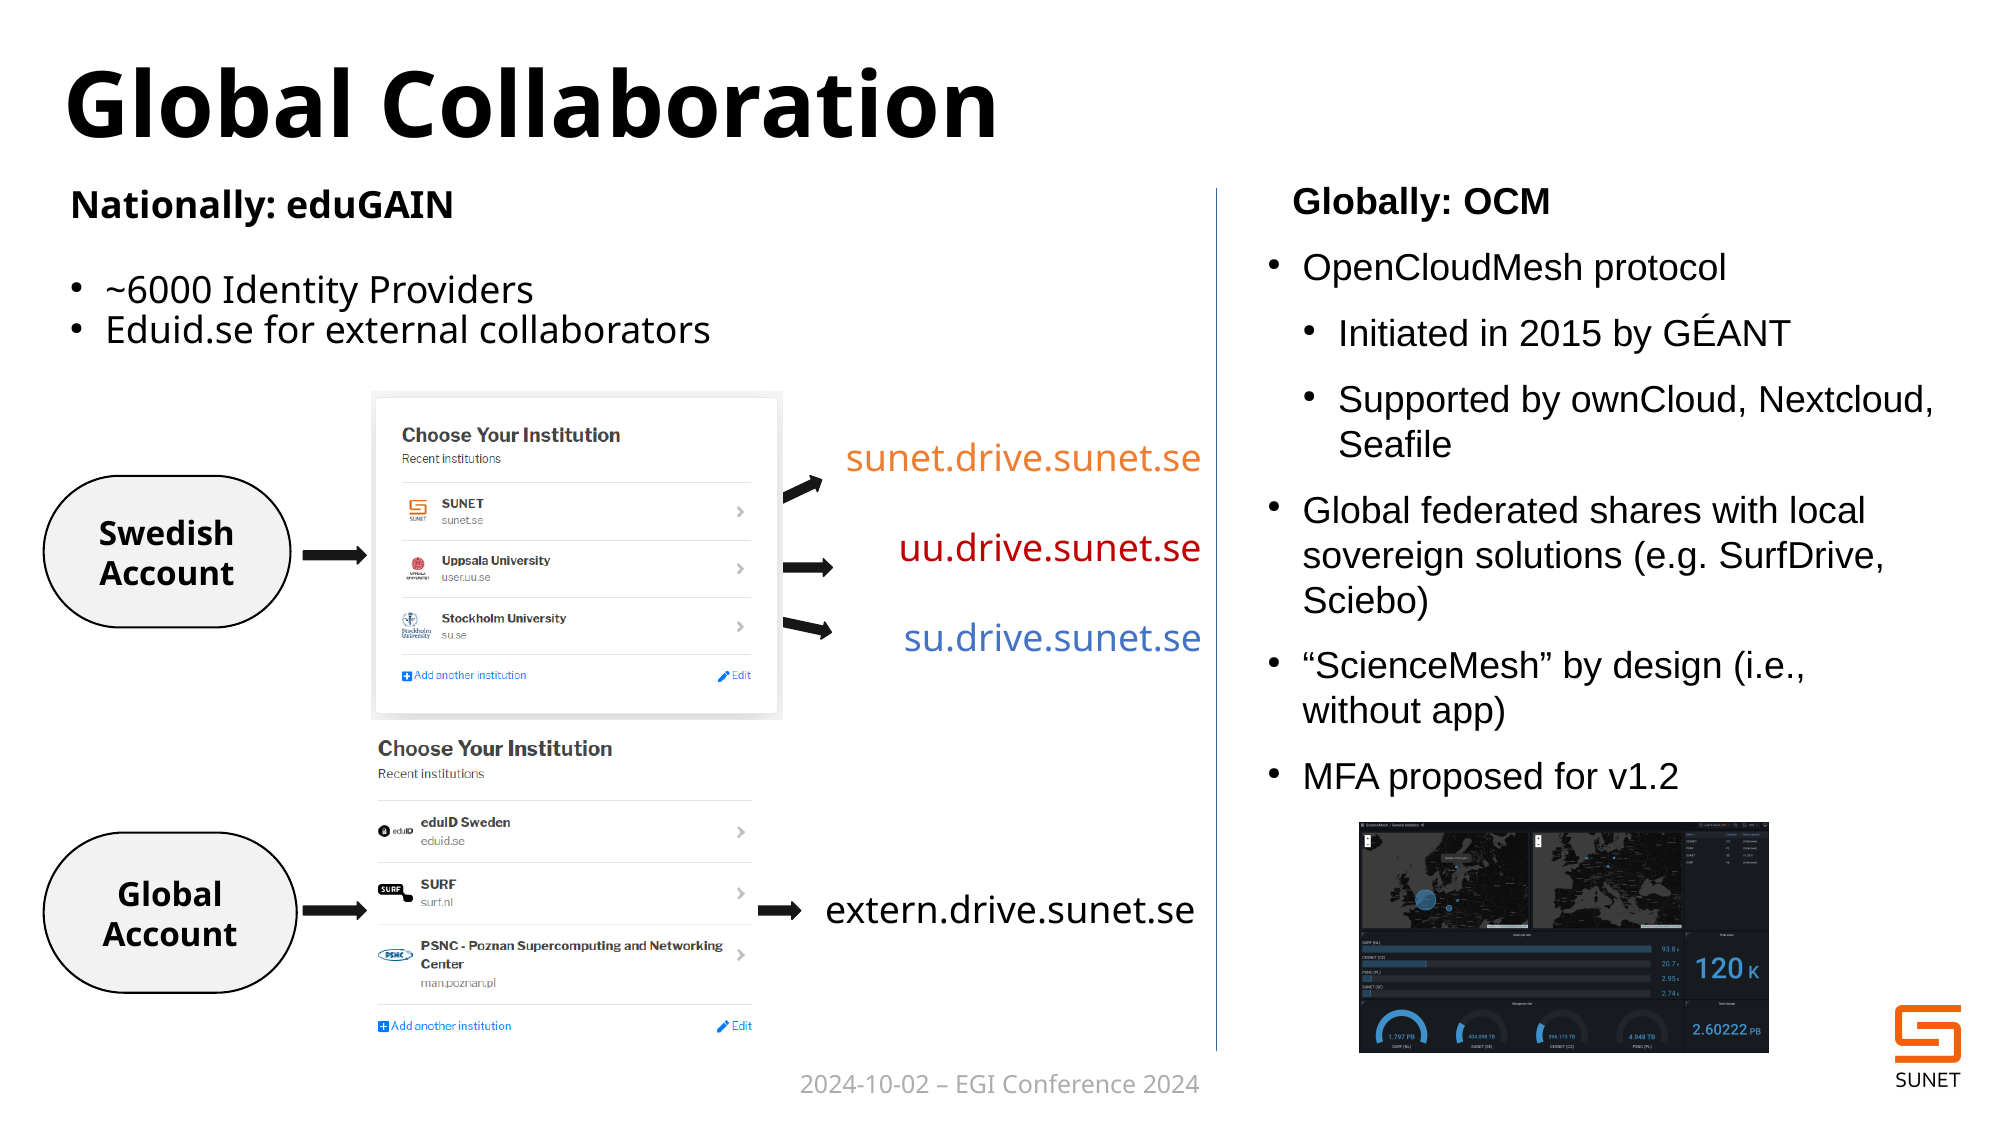

# Global Collaboration
Nationally: eduGAIN
~6000 Identity Providers
Eduid.se for external collaborators
Globally: OCM
OpenCloudMesh protocol
Initiated in 2015 by GÉANT
Supported by ownCloud, Nextcloud, Seafile
Global federated shares with local sovereign solutions (e.g. SurfDrive, Sciebo)
“ScienceMesh” by design (i.e., without app)
MFA proposed for v1.2
sunet.drive.sunet.se
uu.drive.sunet.se
su.drive.sunet.se
Swedish Account
Global Account
extern.drive.sunet.se
2024-10-02 – EGI Conference 2024